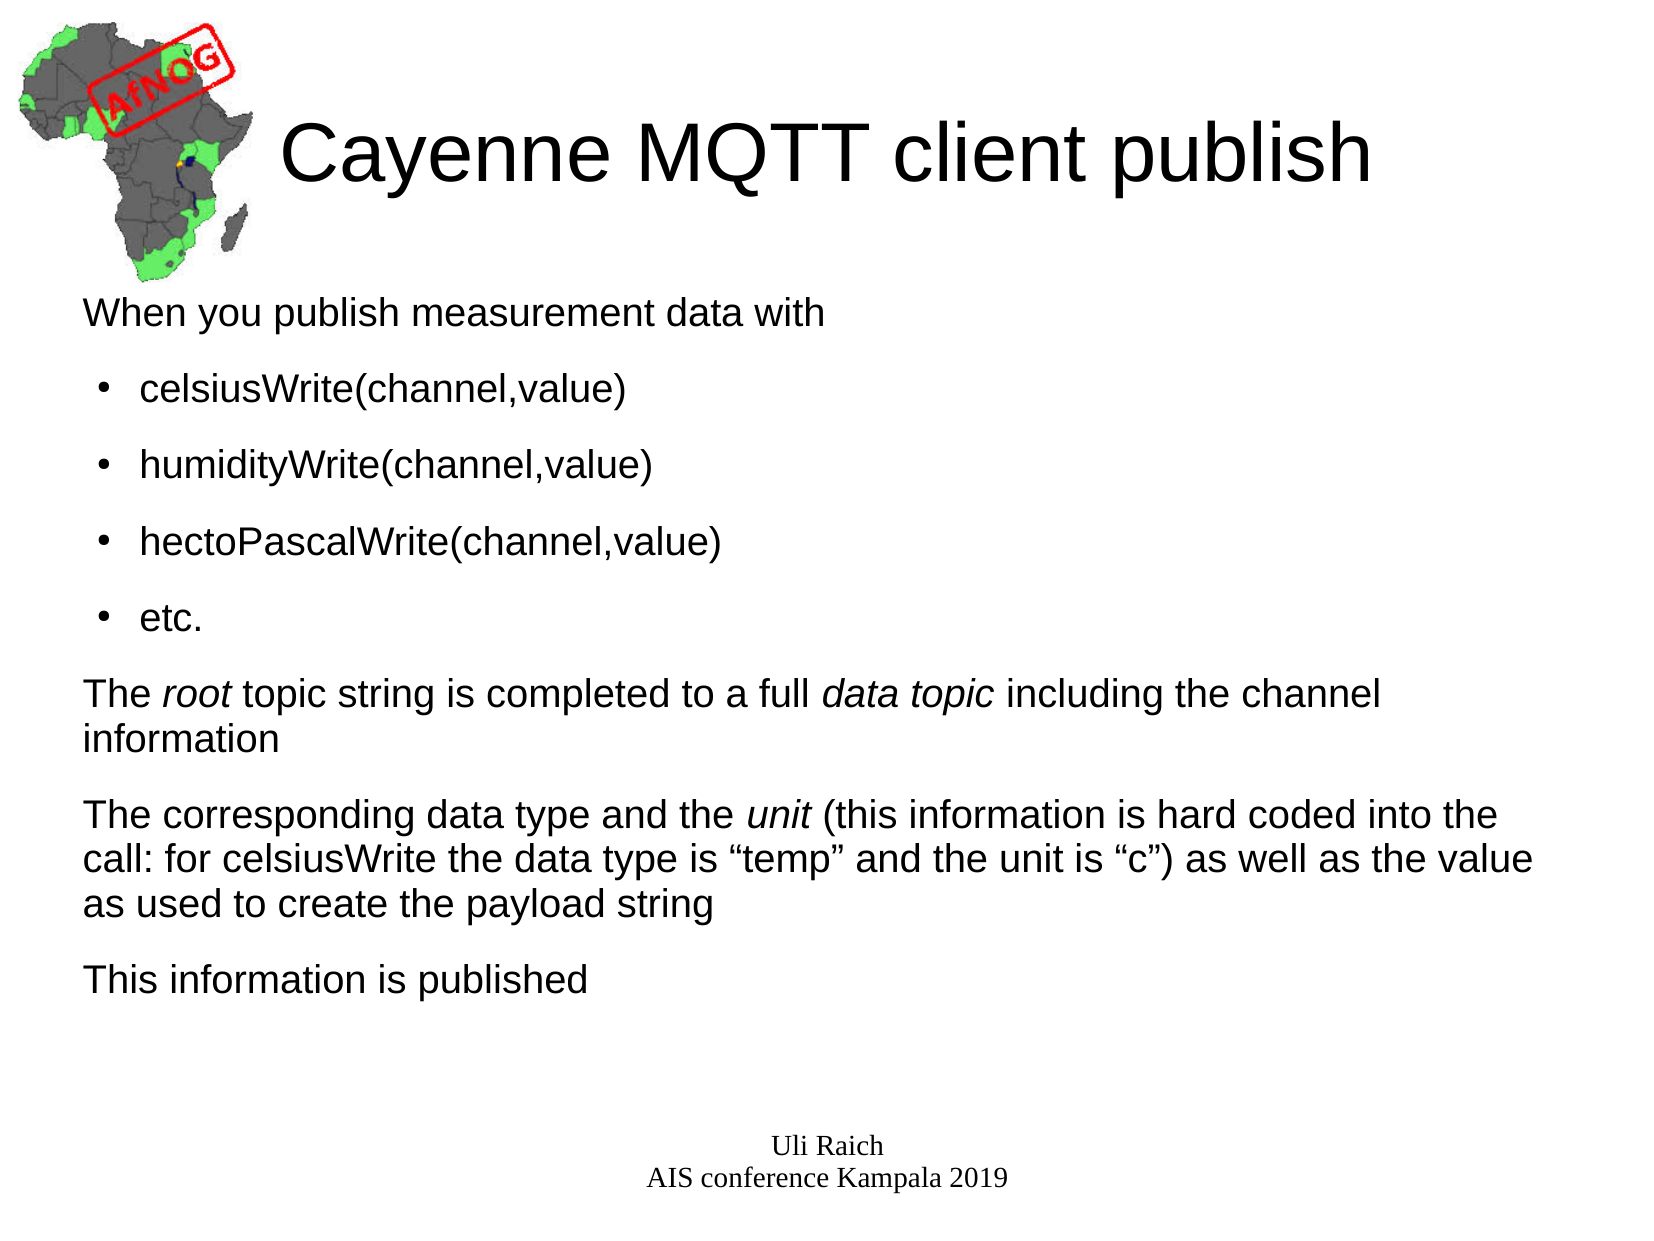

# Cayenne MQTT client publish
When you publish measurement data with
celsiusWrite(channel,value)
humidityWrite(channel,value)
hectoPascalWrite(channel,value)
etc.
The root topic string is completed to a full data topic including the channel information
The corresponding data type and the unit (this information is hard coded into the call: for celsiusWrite the data type is “temp” and the unit is “c”) as well as the value as used to create the payload string
This information is published